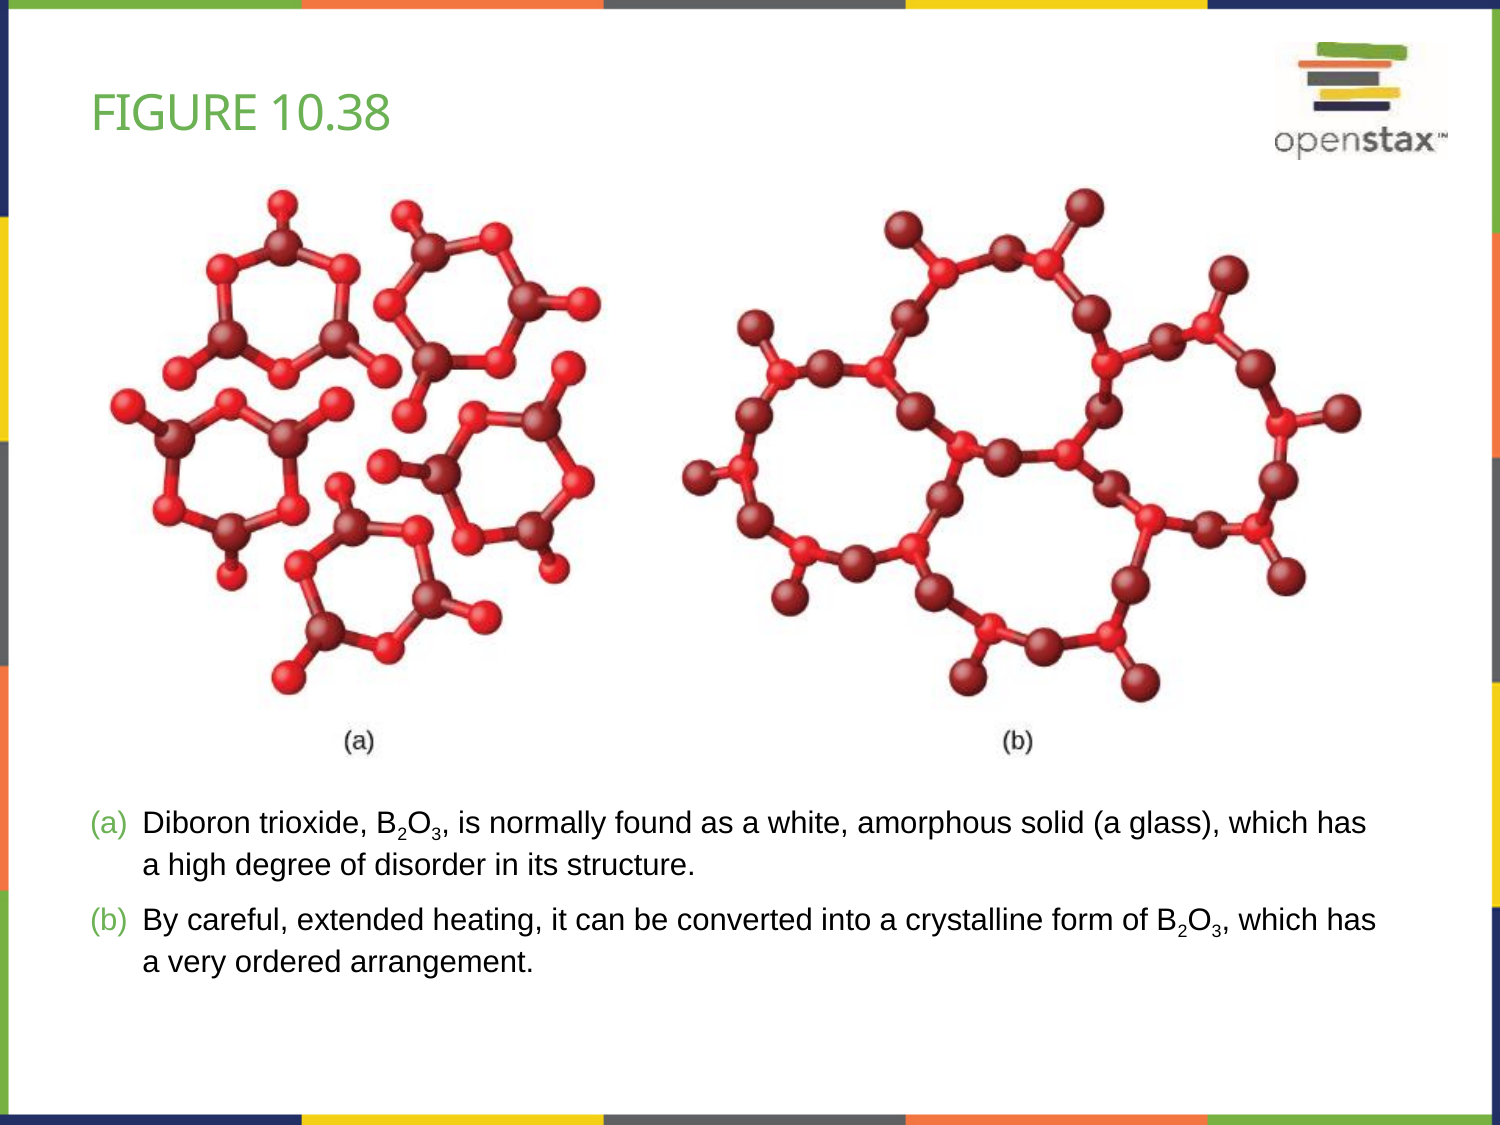

# Figure 10.38
Diboron trioxide, B2O3, is normally found as a white, amorphous solid (a glass), which has a high degree of disorder in its structure.
By careful, extended heating, it can be converted into a crystalline form of B2O3, which has a very ordered arrangement.